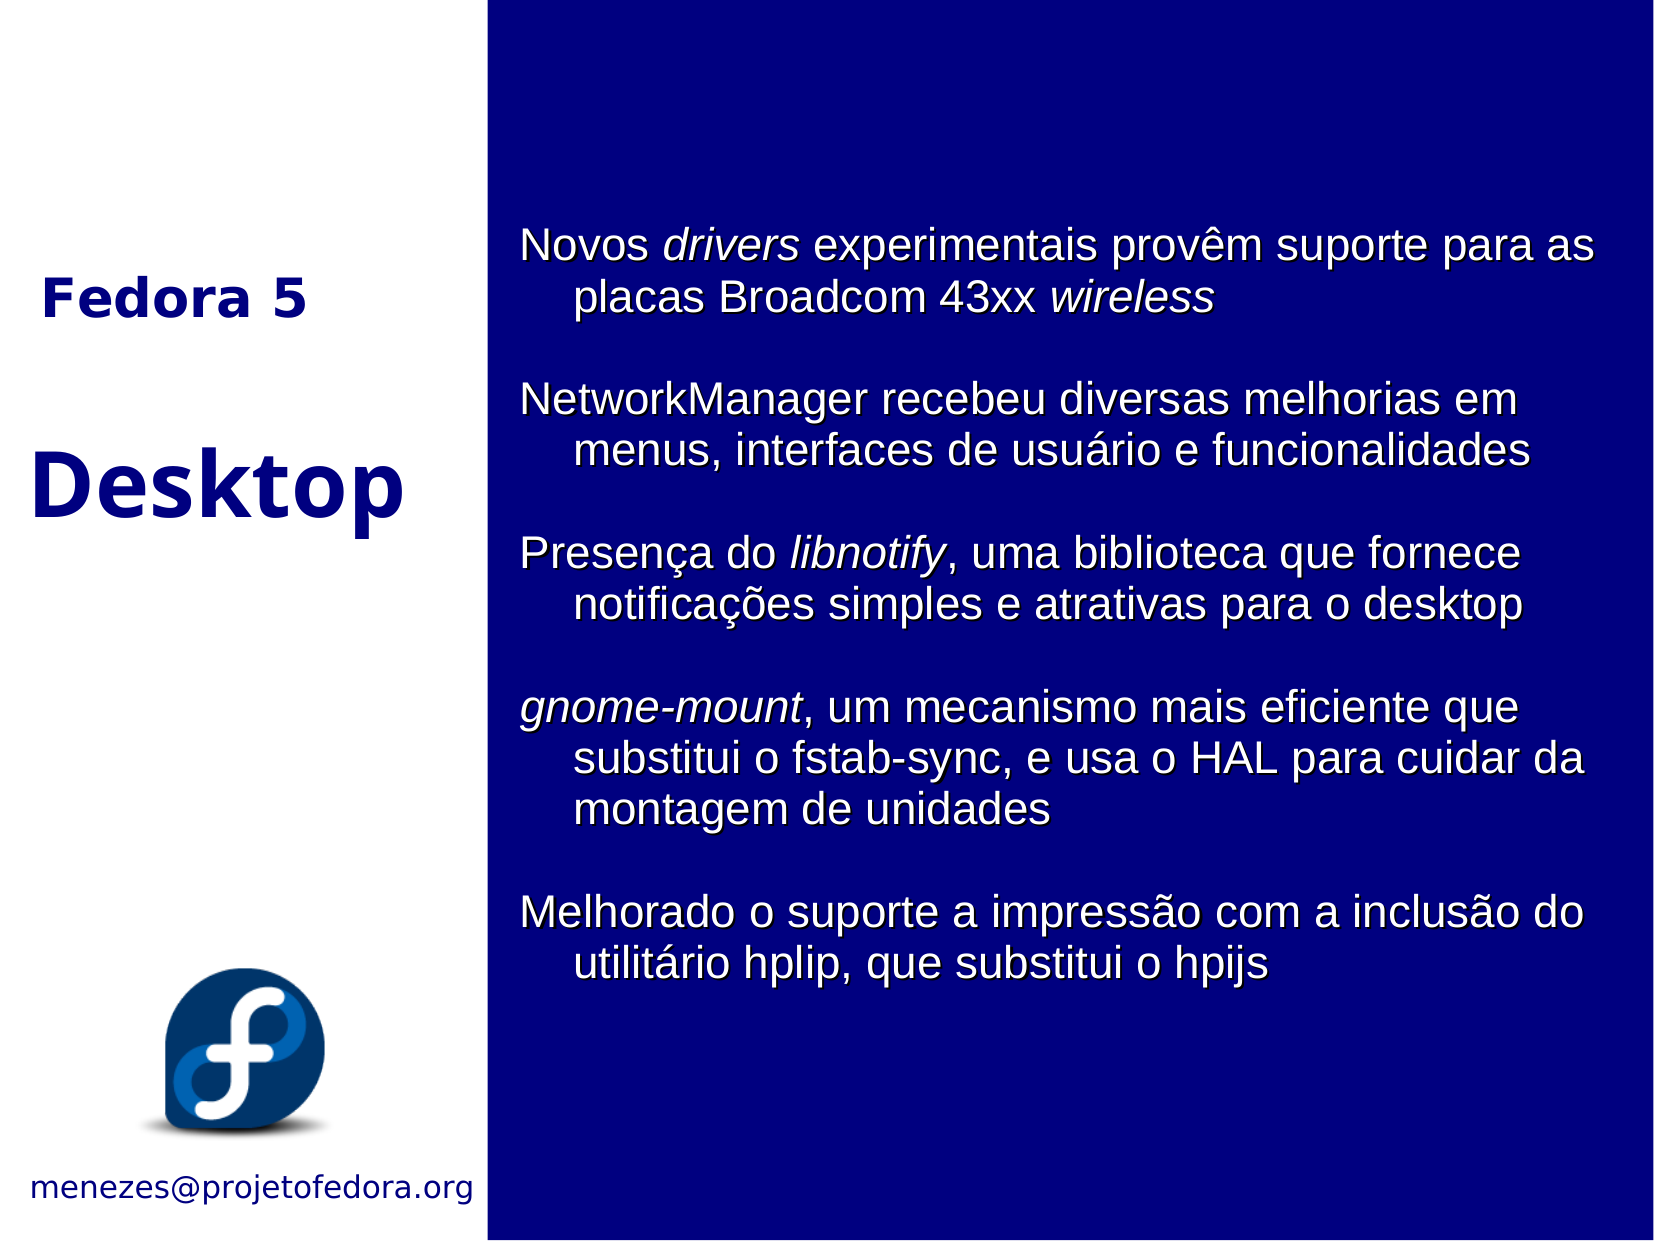

Novos drivers experimentais provêm suporte para as placas Broadcom 43xx wireless
NetworkManager recebeu diversas melhorias em menus, interfaces de usuário e funcionalidades
Presença do libnotify, uma biblioteca que fornece notificações simples e atrativas para o desktop
gnome-mount, um mecanismo mais eficiente que substitui o fstab-sync, e usa o HAL para cuidar da montagem de unidades
Melhorado o suporte a impressão com a inclusão do utilitário hplip, que substitui o hpijs
Fedora 5
Desktop